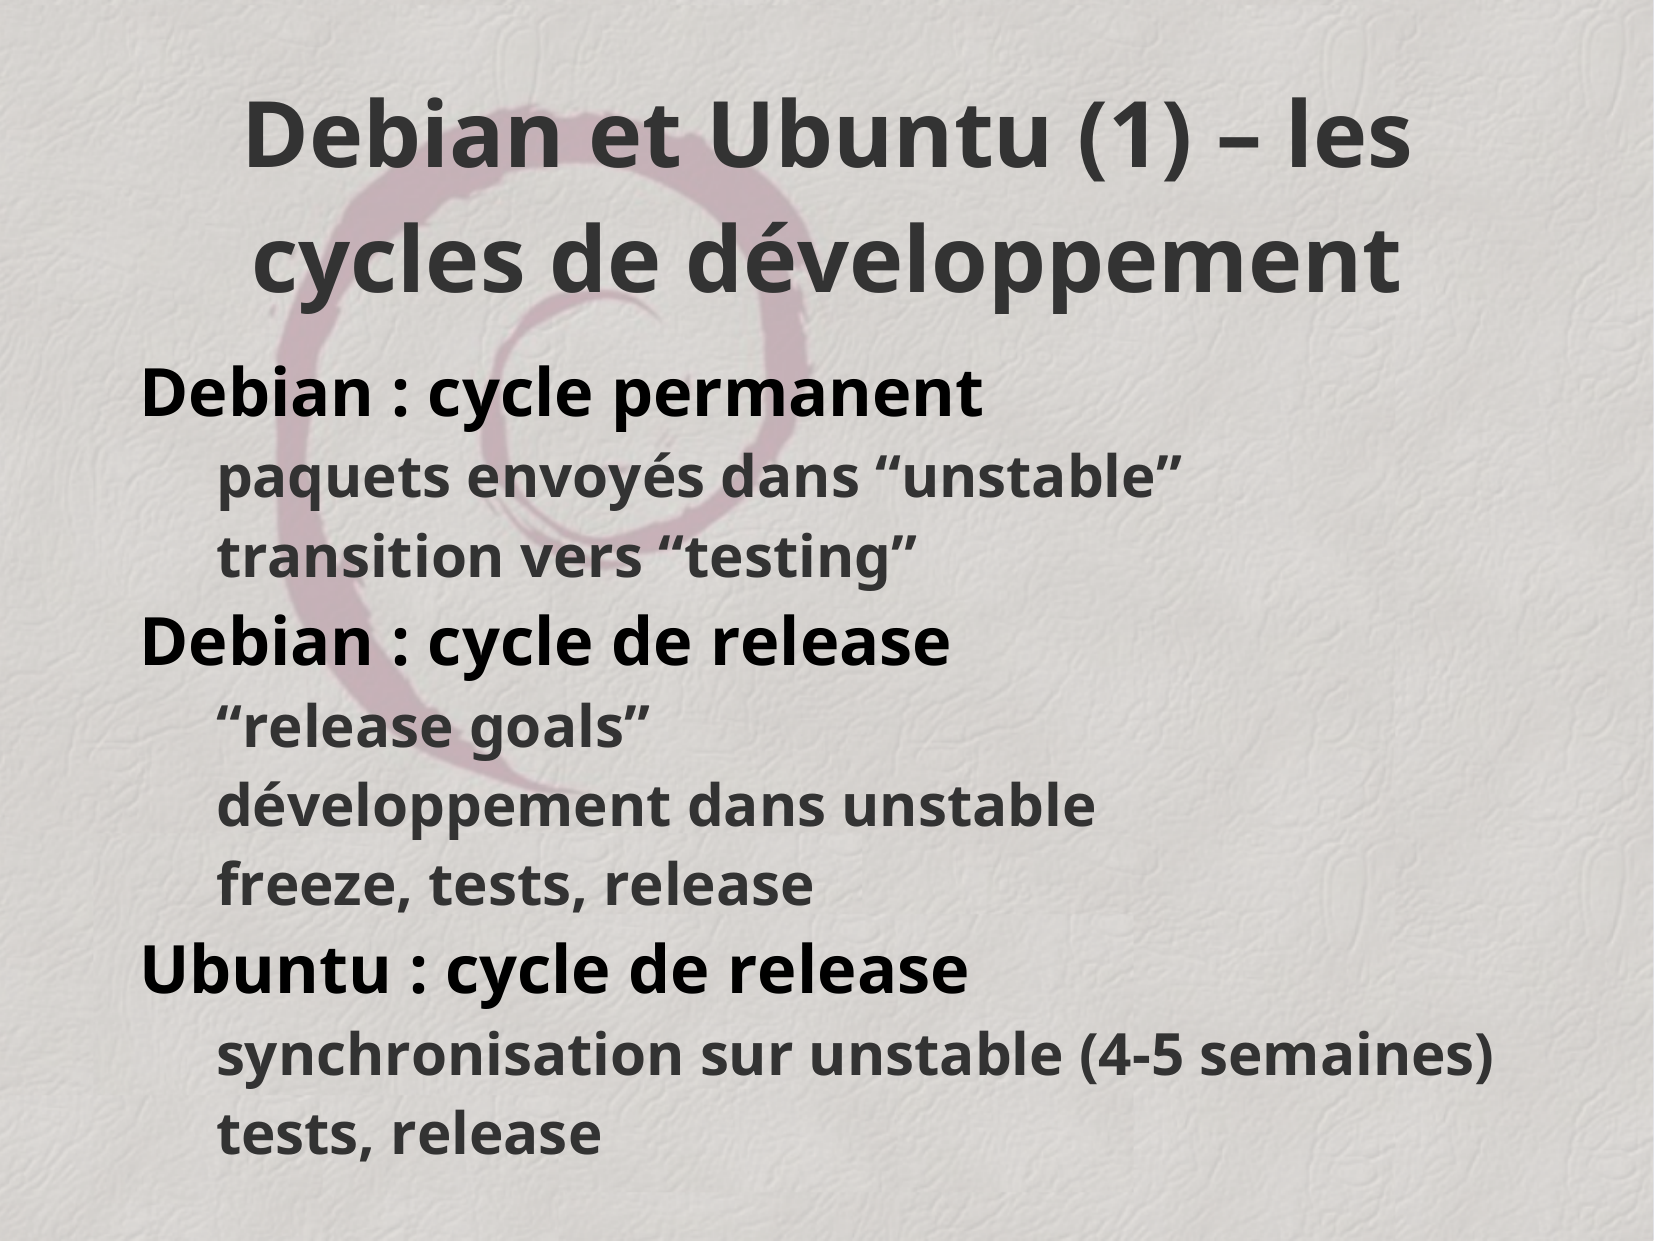

# Debian et Ubuntu (1) – les cycles de développement
Debian : cycle permanent
paquets envoyés dans “unstable”
transition vers “testing”
Debian : cycle de release
“release goals”
développement dans unstable
freeze, tests, release
Ubuntu : cycle de release
synchronisation sur unstable (4-5 semaines)
tests, release